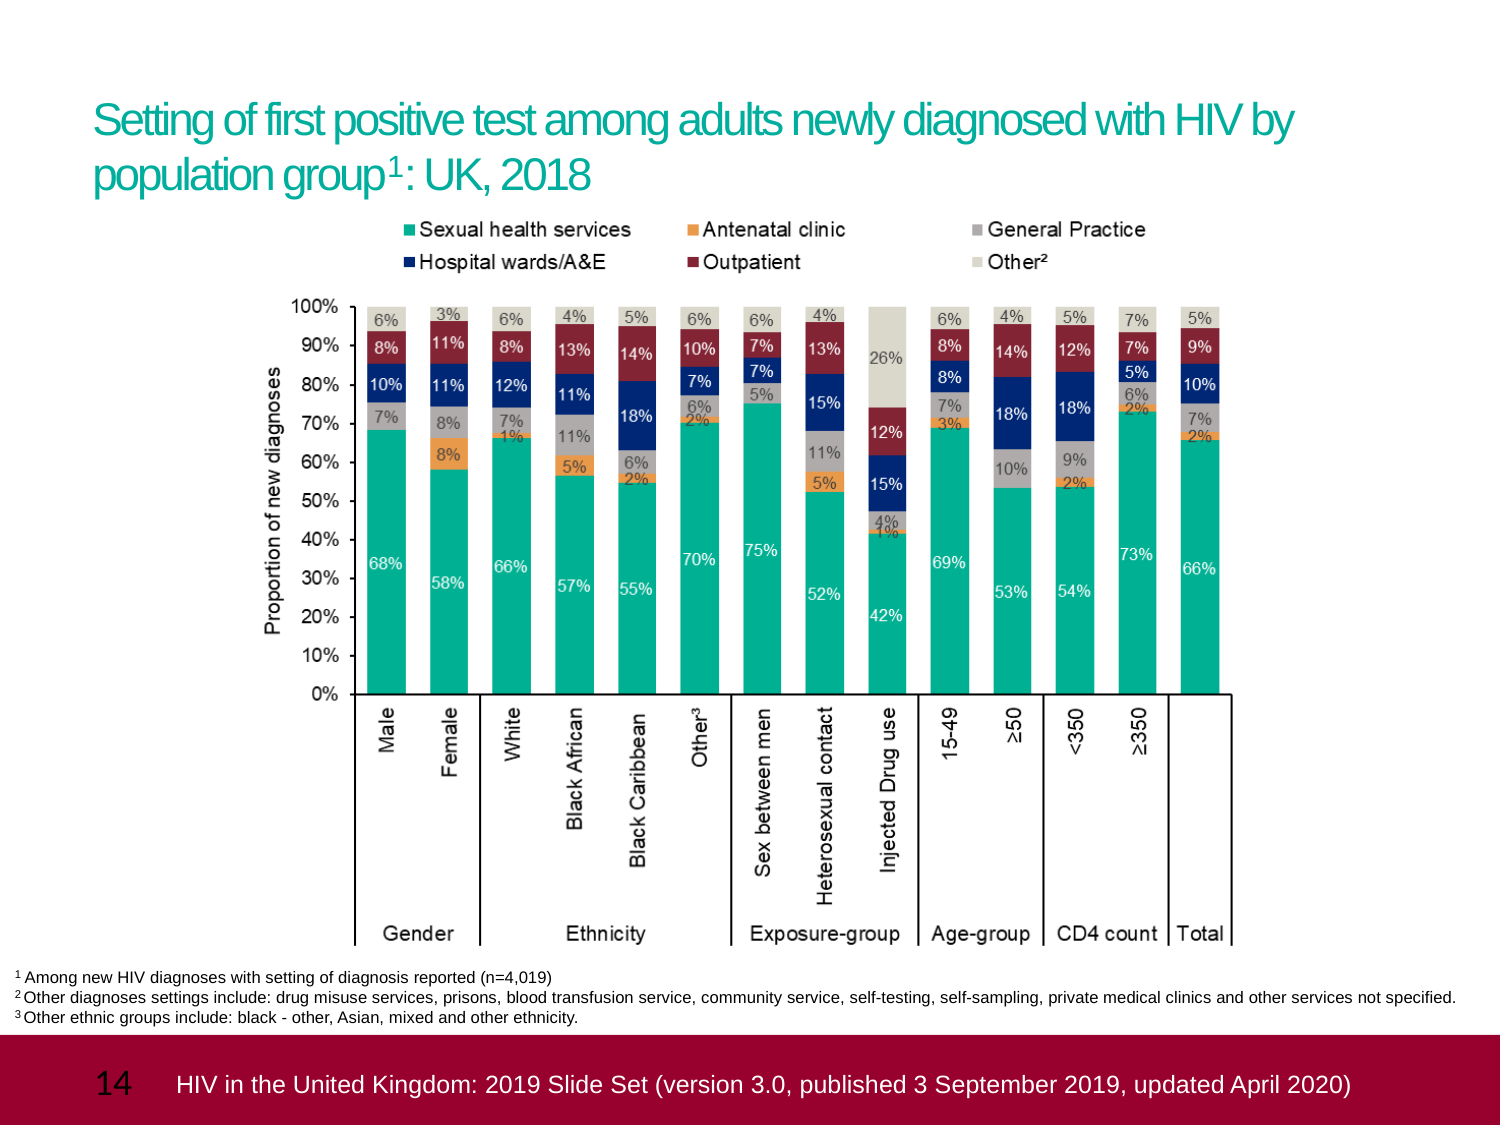

# Setting of first positive test among adults newly diagnosed with HIV by population group1: UK, 2018
1 Among new HIV diagnoses with setting of diagnosis reported (n=4,019)
2 Other diagnoses settings include: drug misuse services, prisons, blood transfusion service, community service, self-testing, self-sampling, private medical clinics and other services not specified.
3 Other ethnic groups include: black - other, Asian, mixed and other ethnicity.
 1
HIV in the United Kingdom: 2019 Slide Set (version 3.0, published 3 September 2019, updated April 2020)